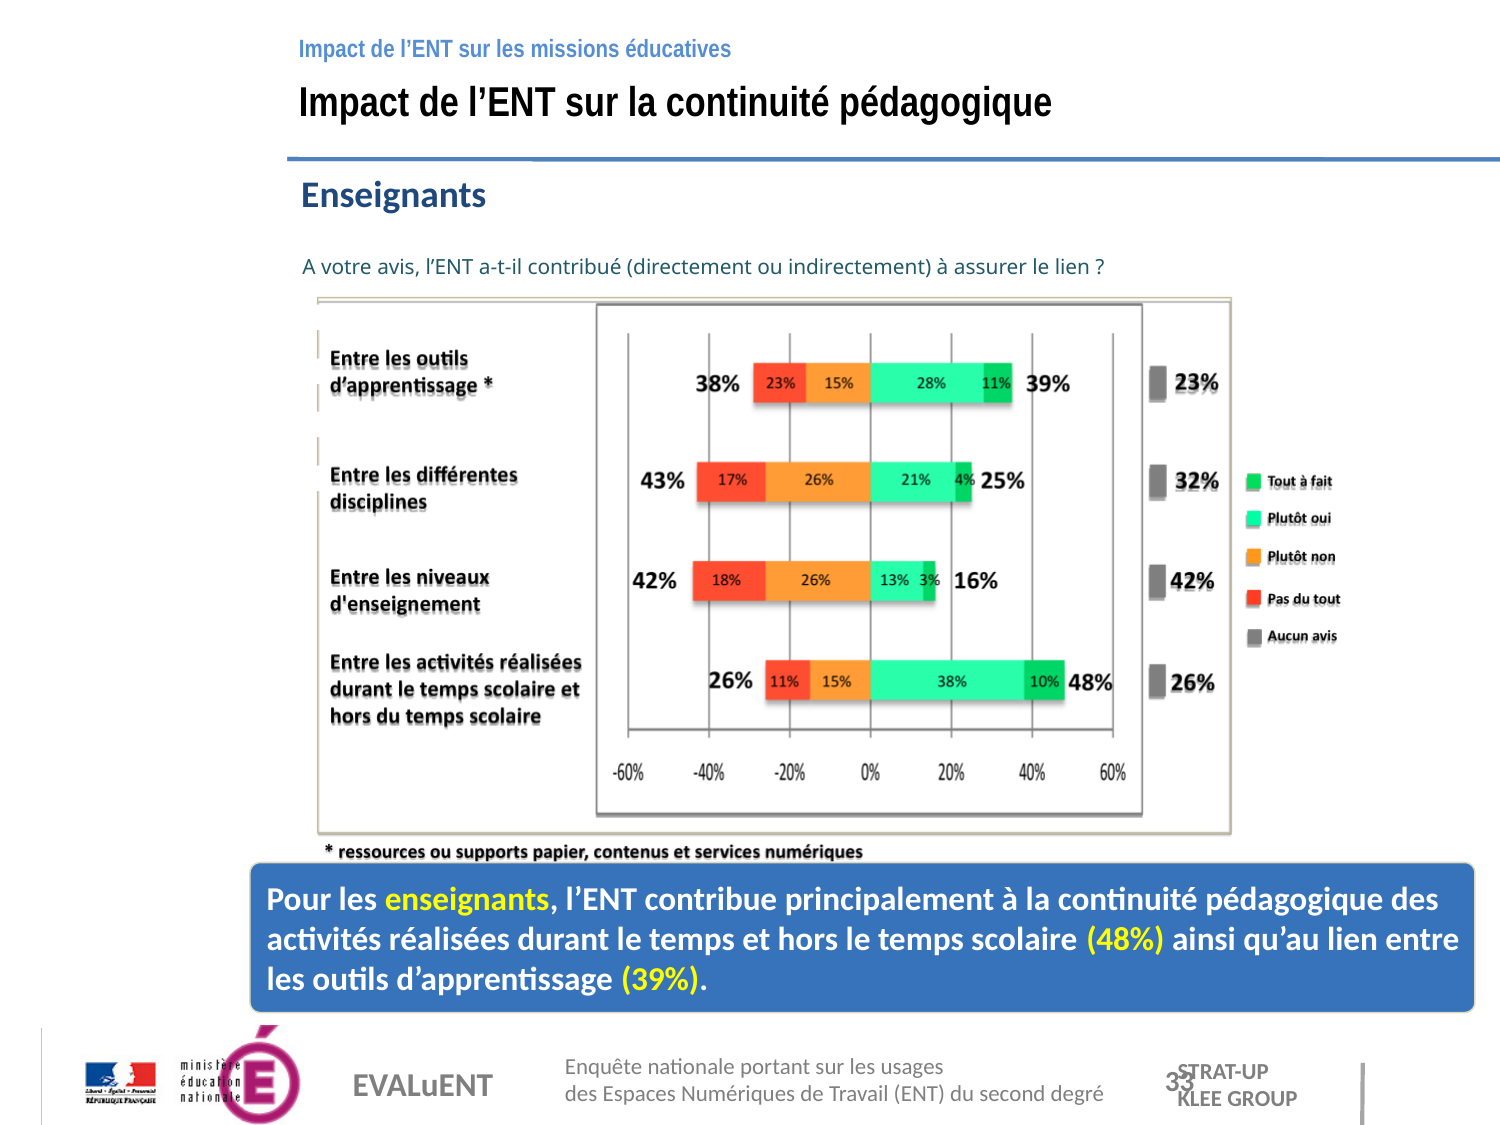

Impact de l’ENT sur les missions éducatives
Impact de l’ENT sur la continuité pédagogique
Enseignants
A votre avis, l’ENT a-t-il contribué (directement ou indirectement) à assurer le lien ?
Pour les enseignants, l’ENT contribue principalement à la continuité pédagogique des activités réalisées durant le temps et hors le temps scolaire (48%) ainsi qu’au lien entre les outils d’apprentissage (39%).